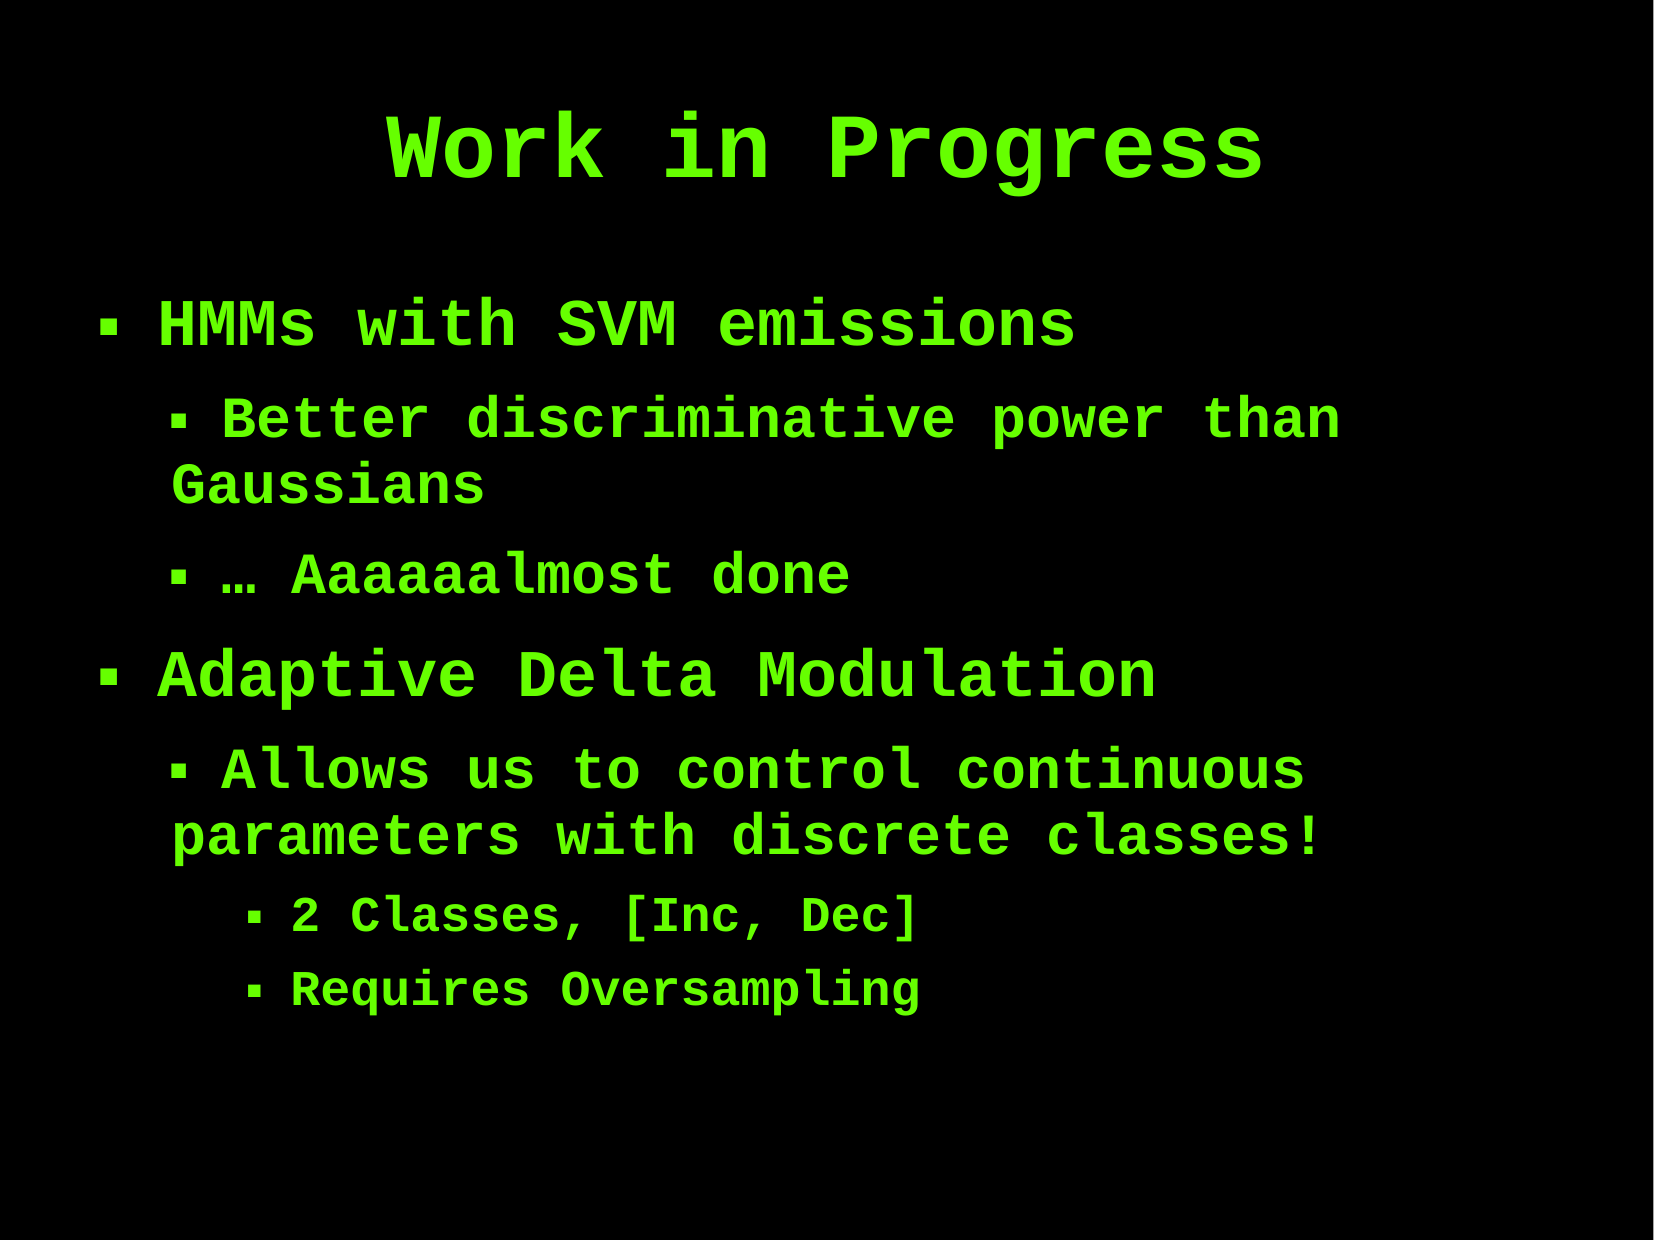

# Work in Progress
 HMMs with SVM emissions
 Better discriminative power than Gaussians
 … Aaaaaalmost done
 Adaptive Delta Modulation
 Allows us to control continuous parameters with discrete classes!
 2 Classes, [Inc, Dec]
 Requires Oversampling